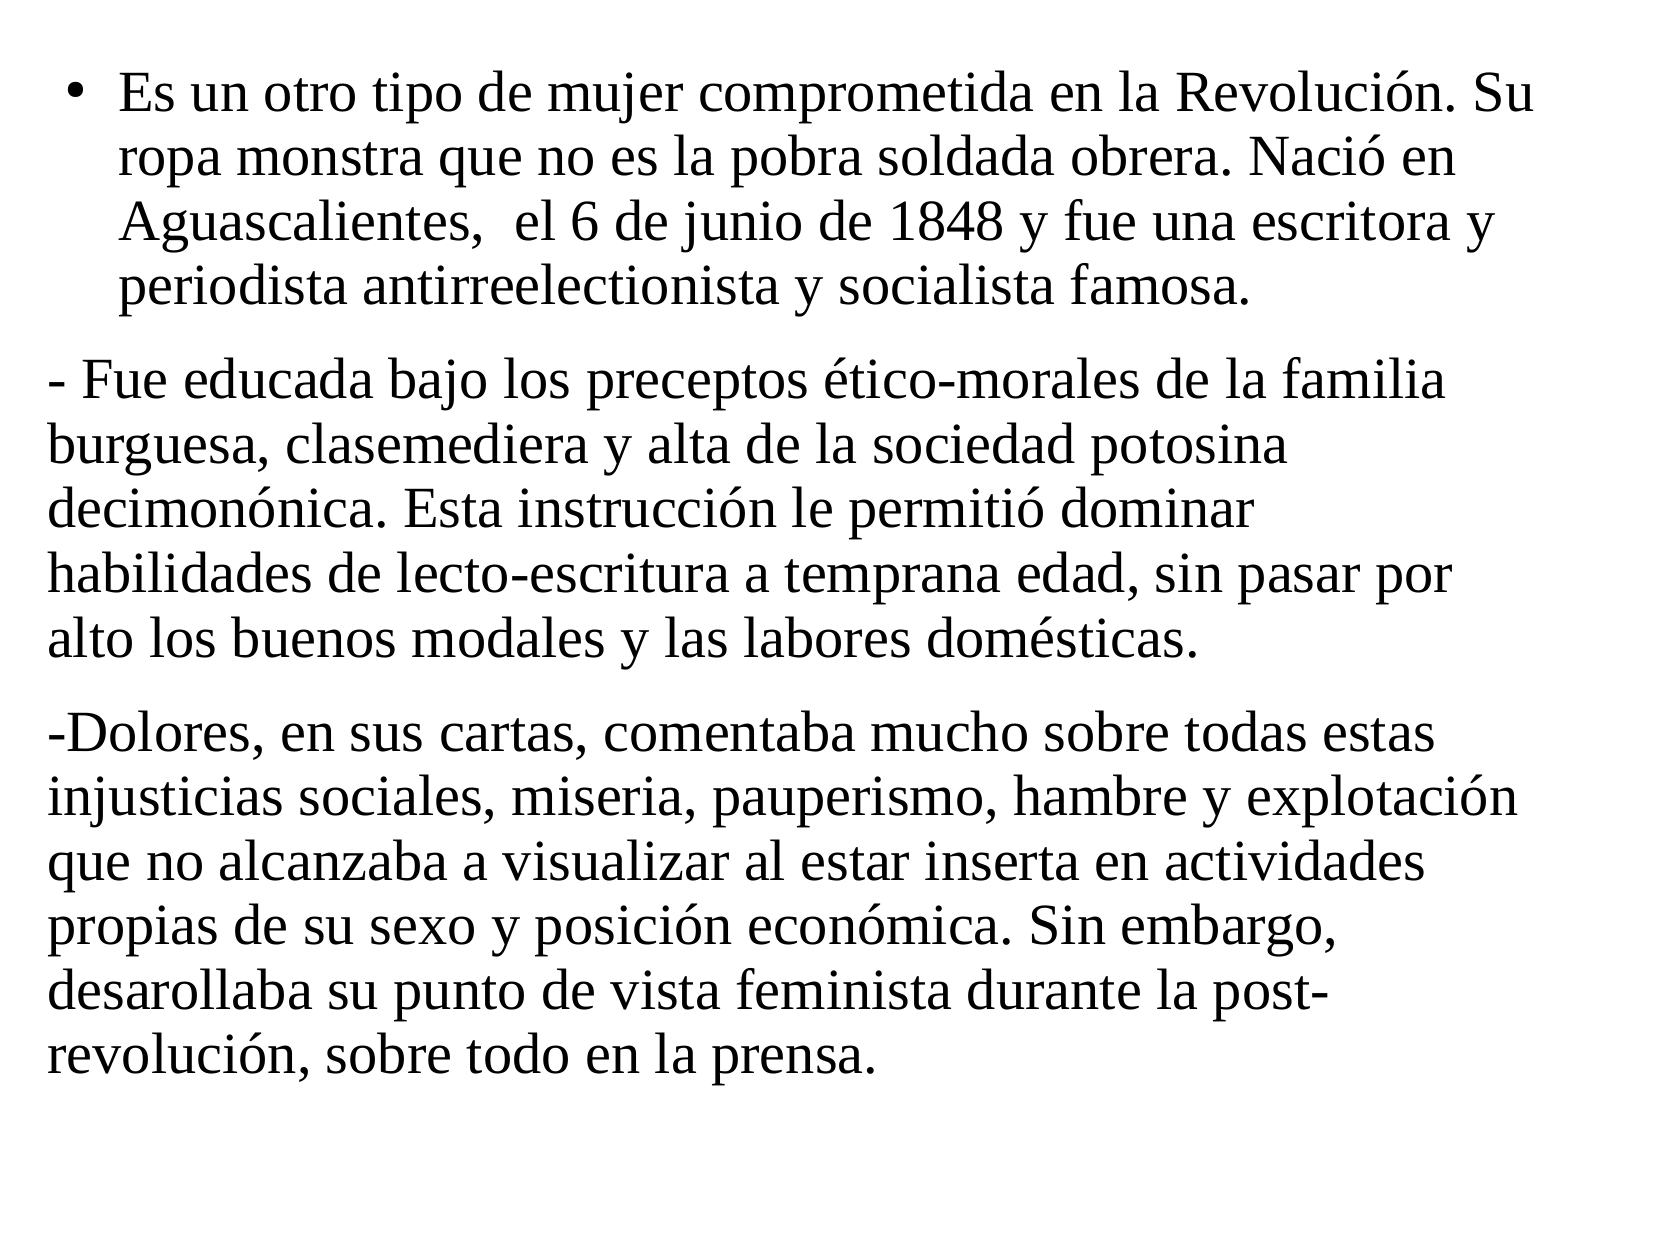

# Es un otro tipo de mujer comprometida en la Revolución. Su ropa monstra que no es la pobra soldada obrera. Nació en Aguascalientes, el 6 de junio de 1848 y fue una escritora y periodista antirreelectionista y socialista famosa.
- Fue educada bajo los preceptos ético-morales de la familia burguesa, clasemediera y alta de la sociedad potosina decimonónica. Esta instrucción le permitió dominar habilidades de lecto-escritura a temprana edad, sin pasar por alto los buenos modales y las labores domésticas.
-Dolores, en sus cartas, comentaba mucho sobre todas estas injusticias sociales, miseria, pauperismo, hambre y explotación que no alcanzaba a visualizar al estar inserta en actividades propias de su sexo y posición económica. Sin embargo, desarollaba su punto de vista feminista durante la post-revolución, sobre todo en la prensa.